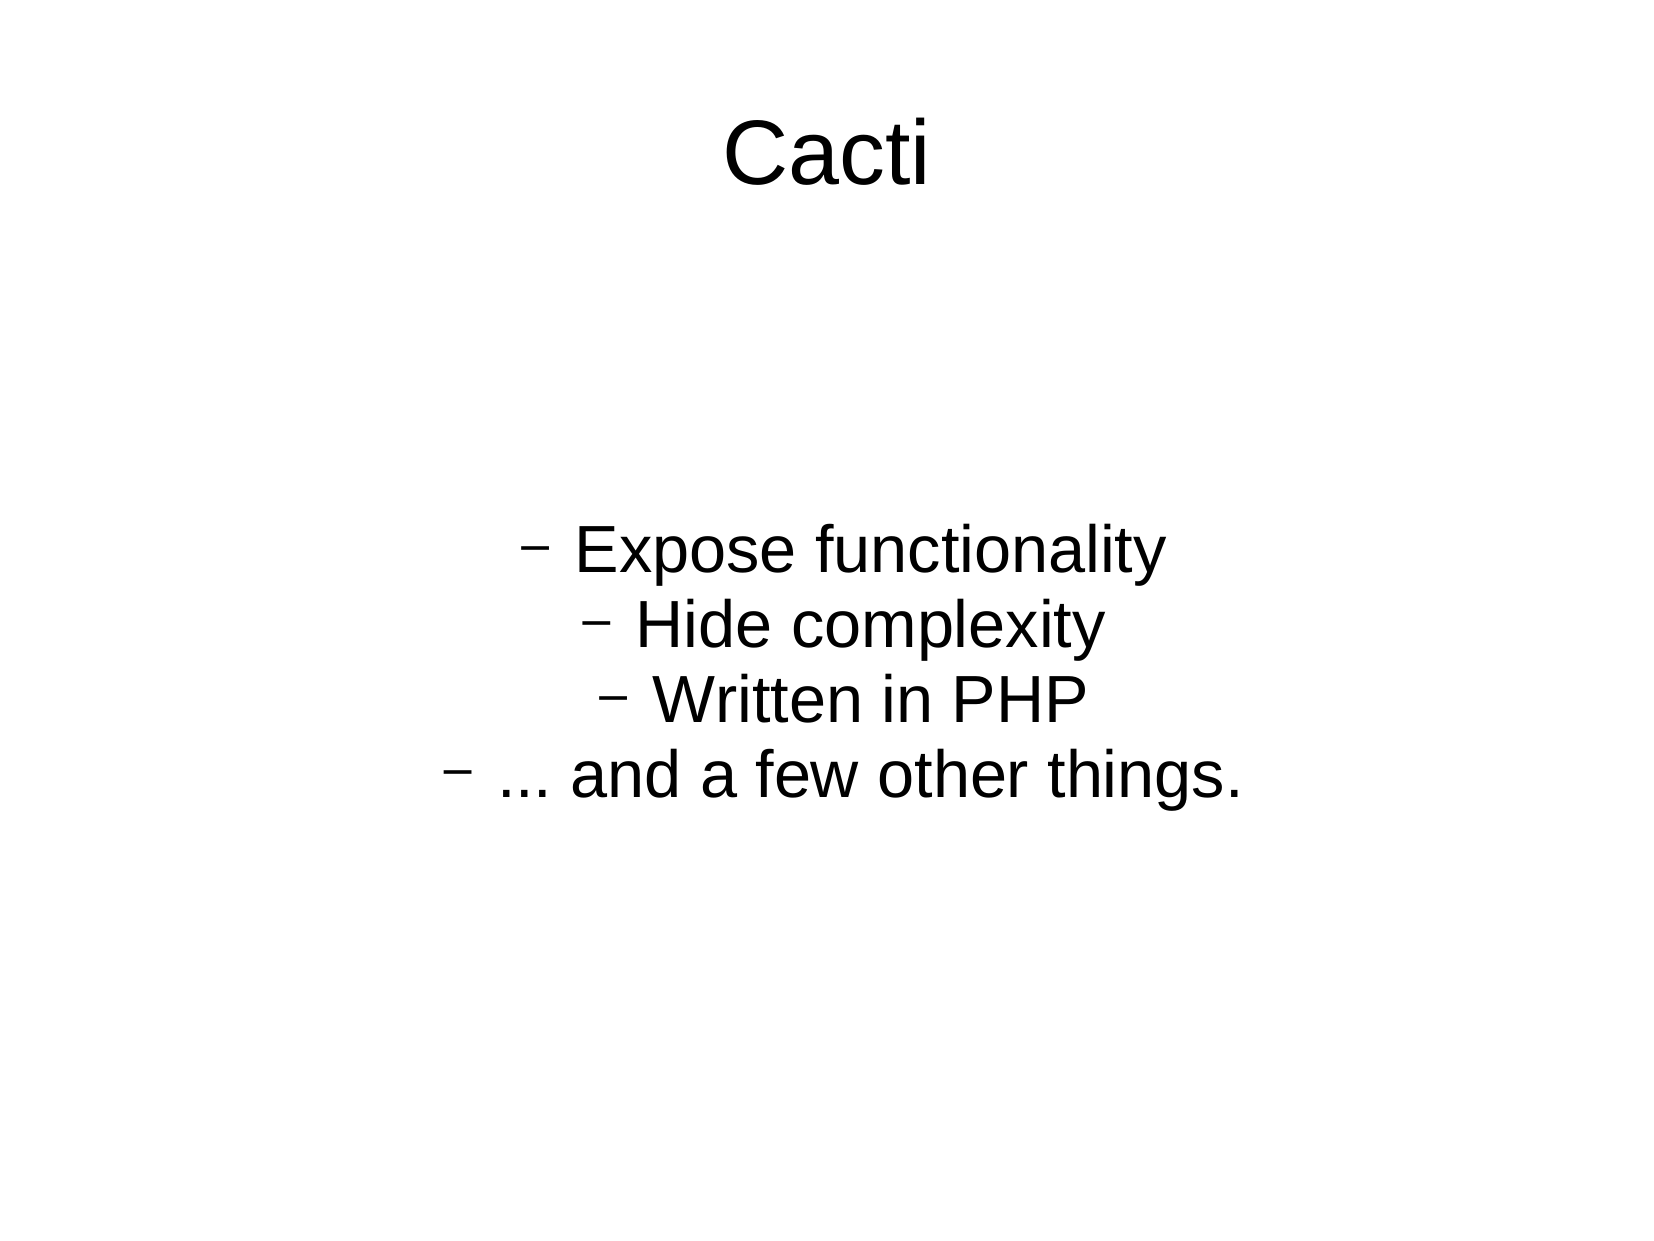

# Cacti
Expose functionality
Hide complexity
Written in PHP
... and a few other things.